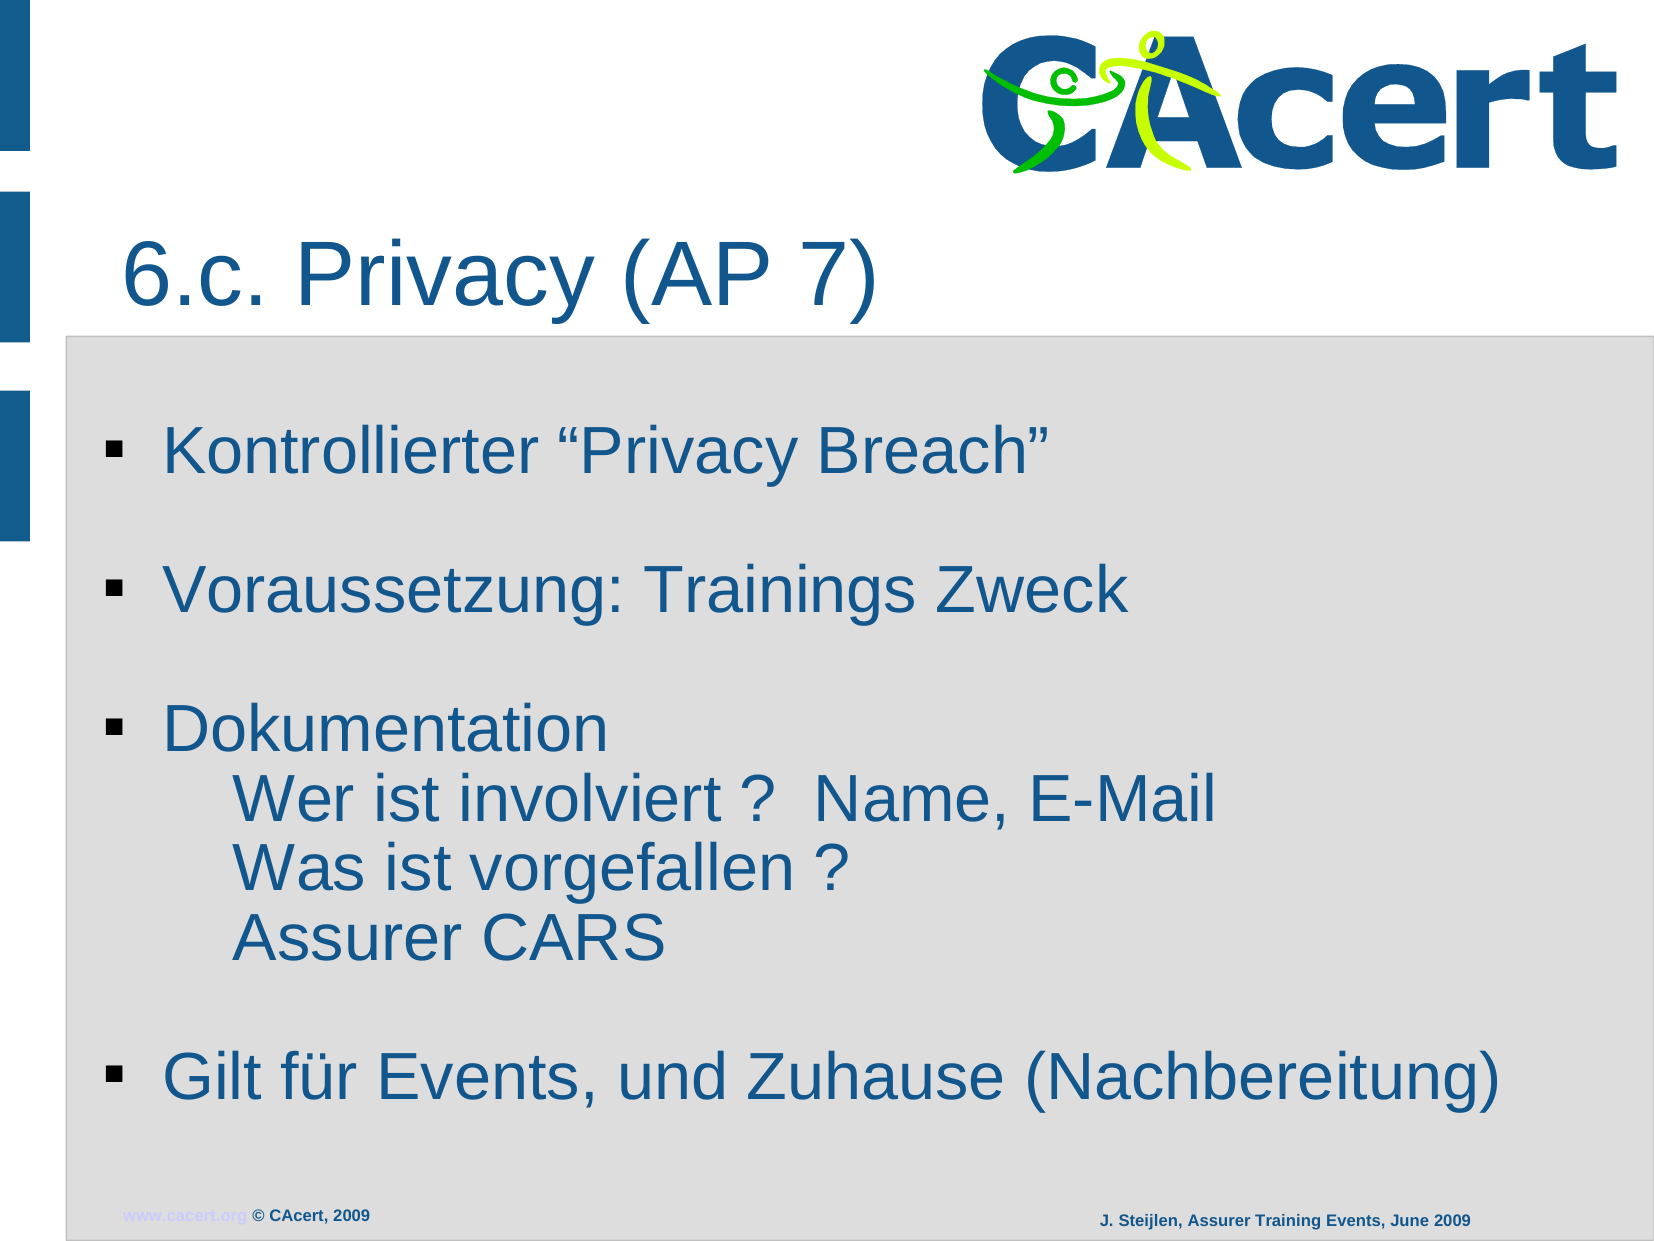

# 6.c. Privacy (AP 7)
Kontrollierter “Privacy Breach”
Voraussetzung: Trainings Zweck
Dokumentation
 Wer ist involviert ? Name, E-Mail
 Was ist vorgefallen ?
 Assurer CARS
Gilt für Events, und Zuhause (Nachbereitung)